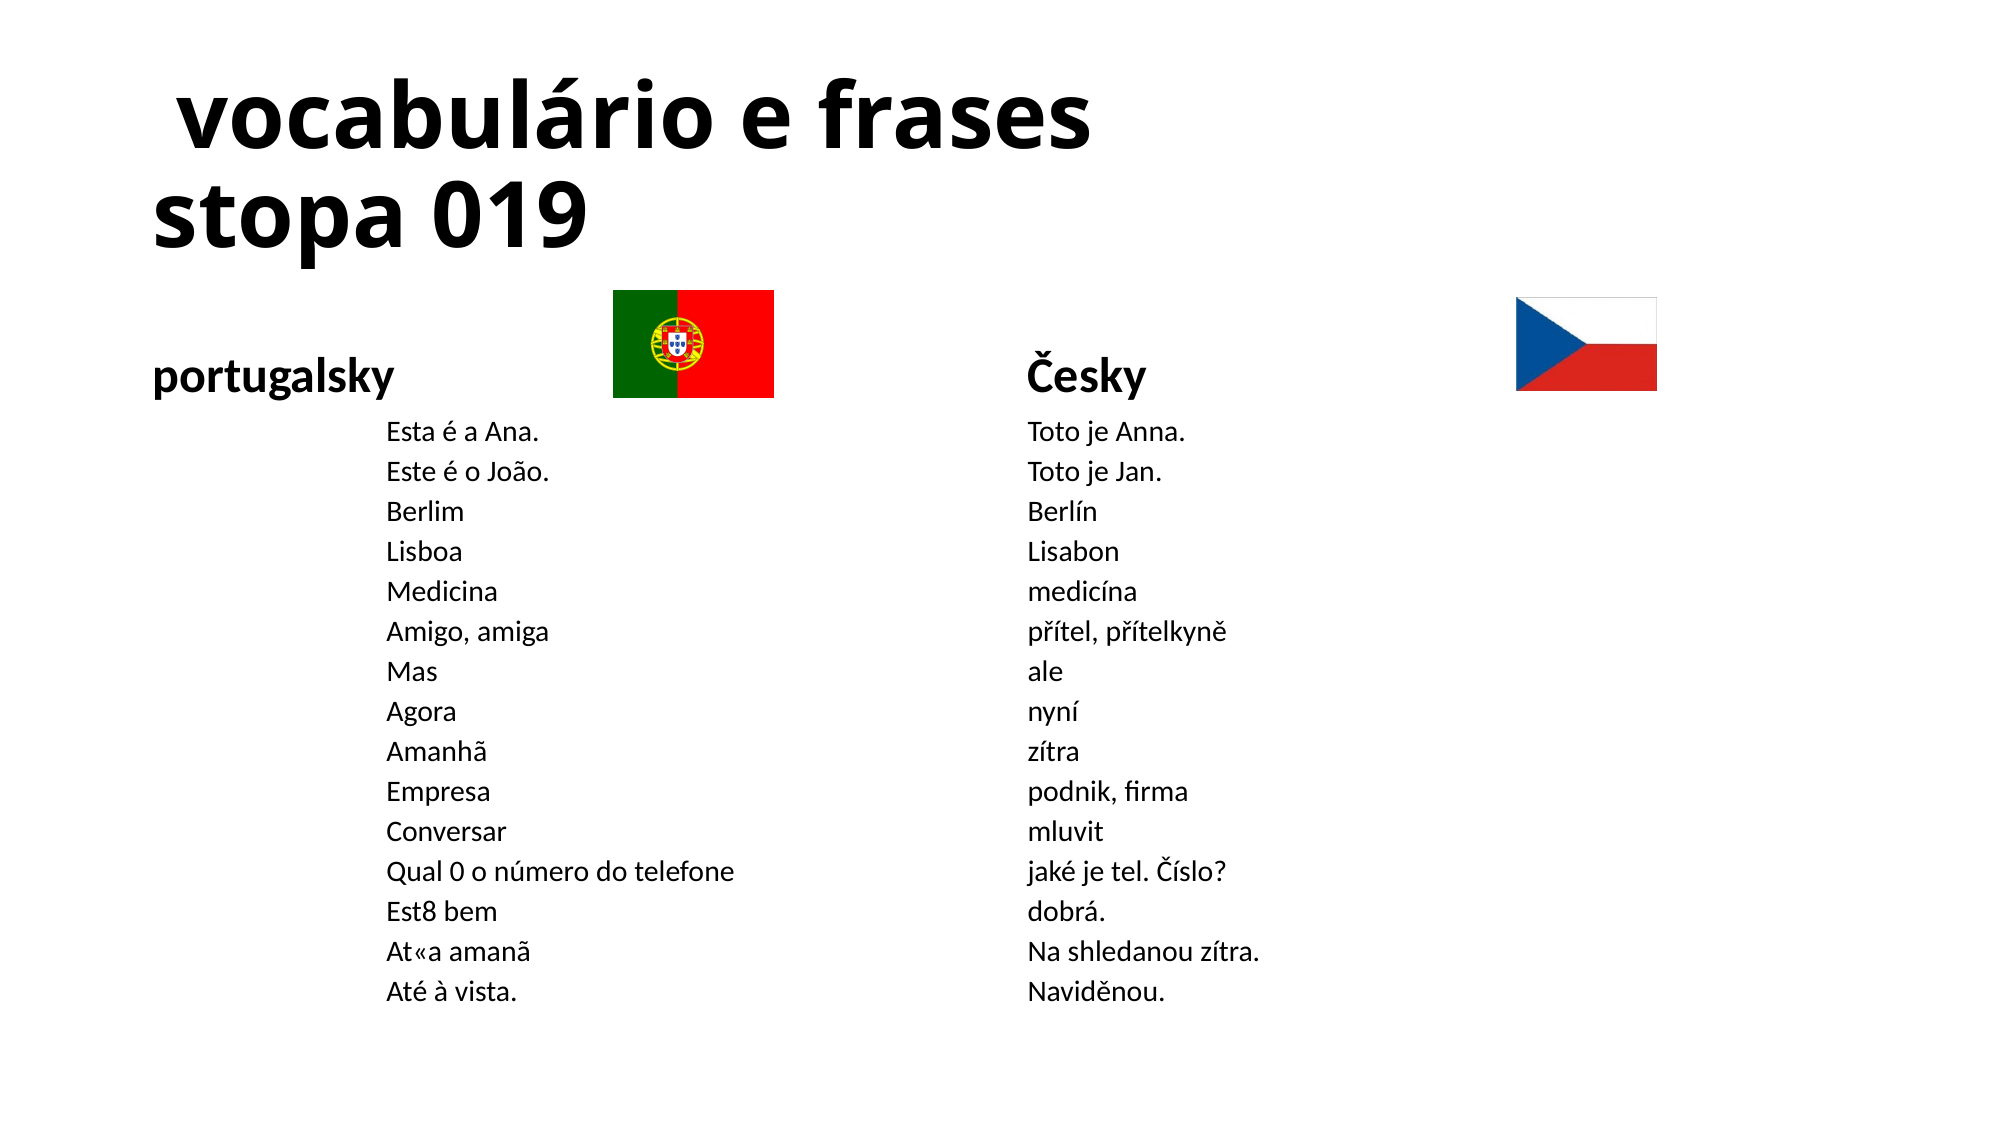

# vocabulário e frases stopa 019
portugalsky
Česky
Esta é a Ana.
Este é o João.
Berlim
Lisboa
Medicina
Amigo, amiga
Mas
Agora
Amanhã
Empresa
Conversar
Qual 0 o número do telefone
Est8 bem
At«a amanã
Até à vista.
Toto je Anna.
Toto je Jan.
Berlín
Lisabon
medicína
přítel, přítelkyně
ale
nyní
zítra
podnik, firma
mluvit
jaké je tel. Číslo?
dobrá.
Na shledanou zítra.
Naviděnou.